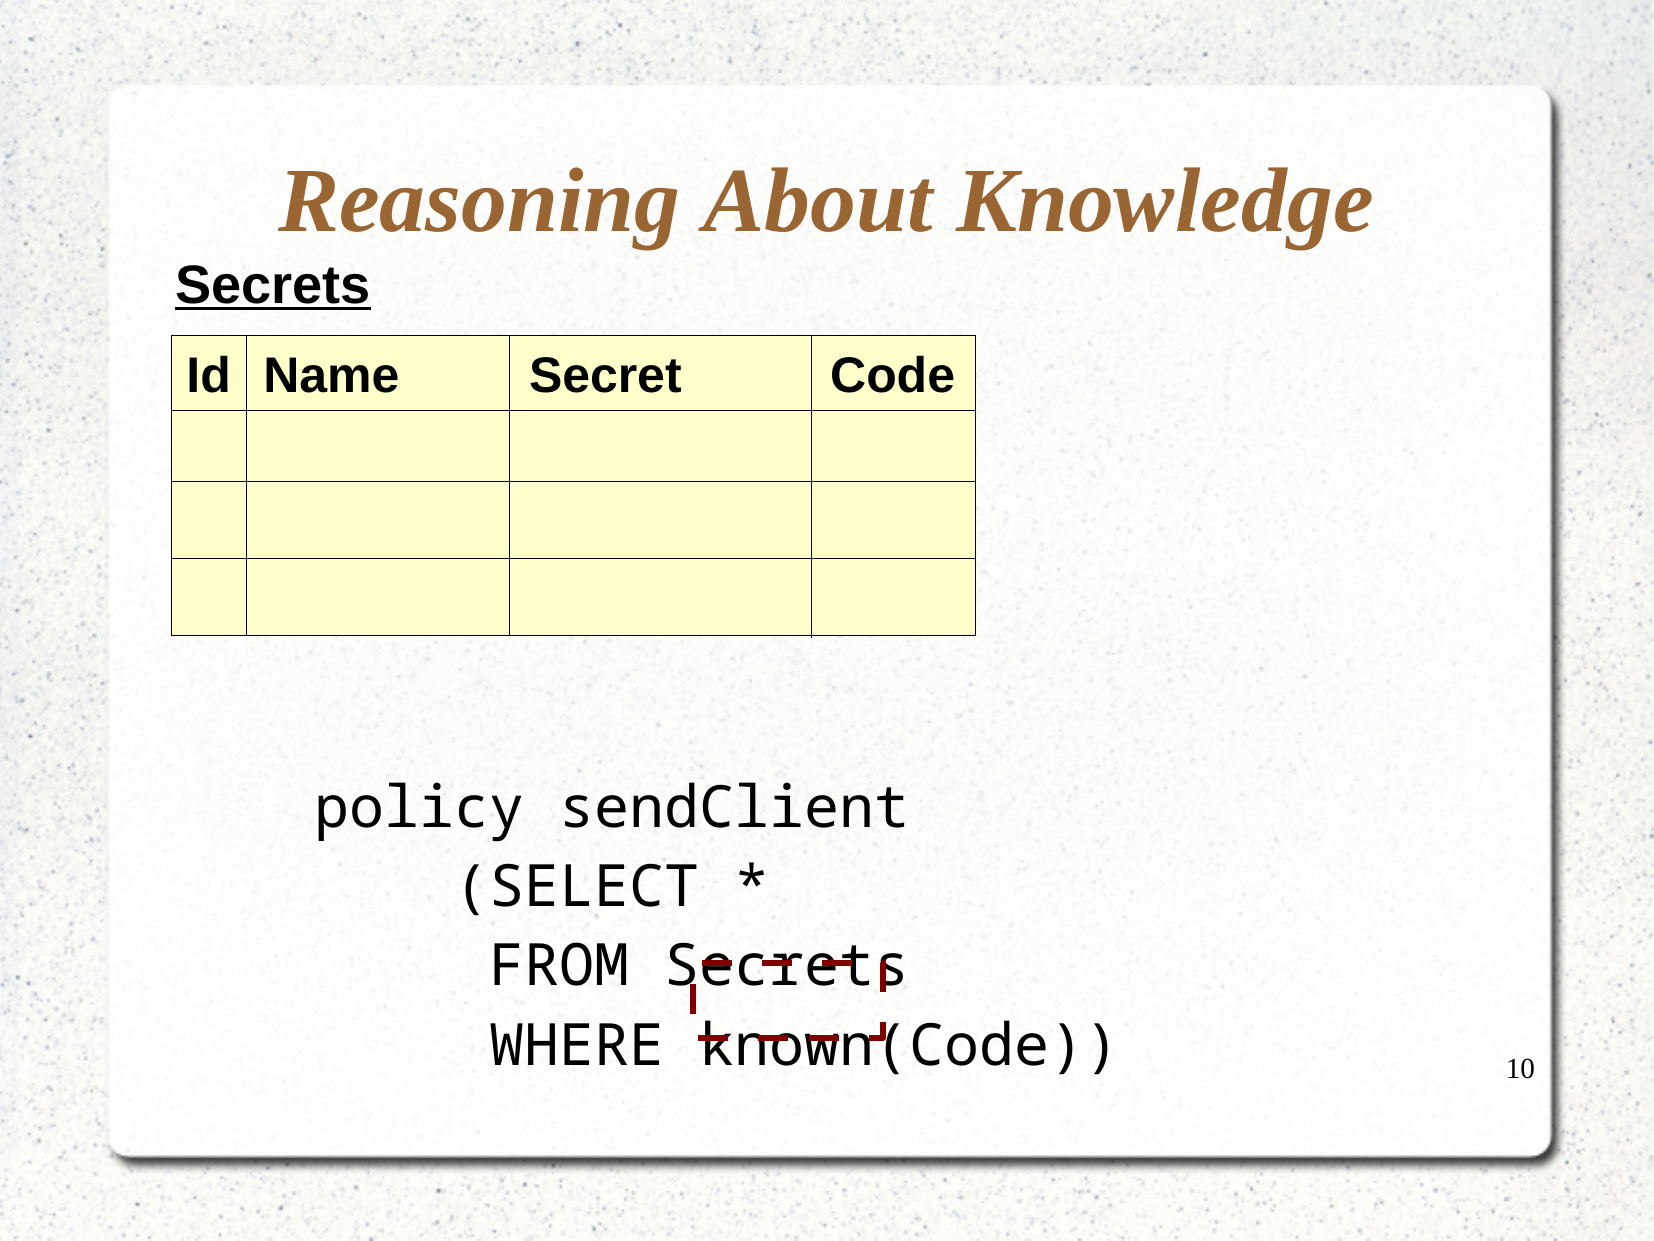

# Reasoning About Knowledge
Secrets
Id
Name
Secret
Code
policy sendClient
 (SELECT *
 FROM Secrets
 WHERE known(Code))
10